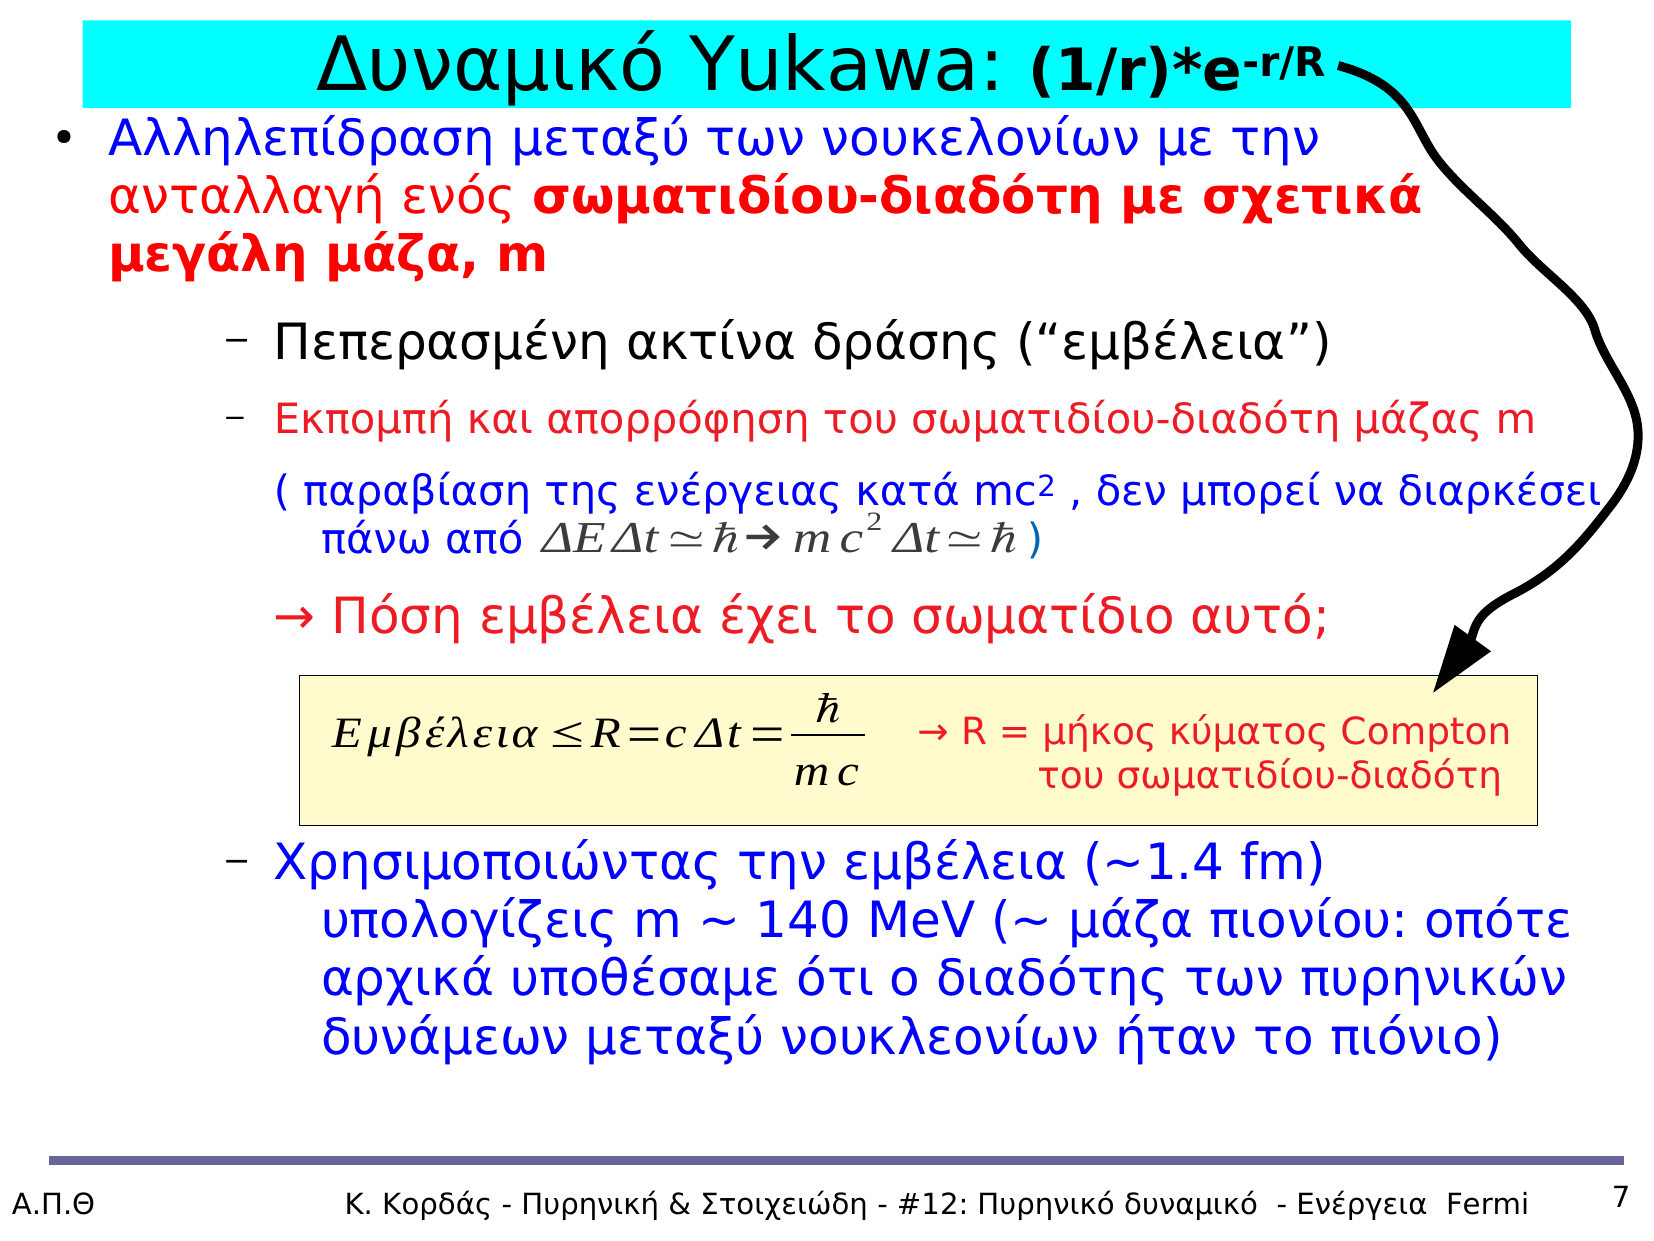

# Δυναμικό Yukawa: (1/r)*e-r/R
Αλληλεπίδραση μεταξύ των νουκελονίων με την ανταλλαγή ενός σωματιδίου-διαδότη με σχετικά μεγάλη μάζα, m
Πεπερασμένη ακτίνα δράσης (“εμβέλεια”)
Εκπομπή και απορρόφηση του σωματιδίου-διαδότη μάζας m
( παραβίαση της ενέργειας κατά mc2 , δεν μπορεί να διαρκέσει πάνω από )
→ Πόση εμβέλεια έχει το σωματίδιο αυτό;
Χρησιμοποιώντας την εμβέλεια (~1.4 fm) υπολογίζεις m ~ 140 MeV (~ μάζα πιονίου: οπότε αρχικά υποθέσαμε ότι ο διαδότης των πυρηνικών δυνάμεων μεταξύ νουκλεονίων ήταν το πιόνιο)
→ R = μήκος κύματος Compton
 του σωματιδίου-διαδότη
7
Α.Π.Θ
Κ. Κορδάς - Πυρηνική & Στοιχειώδη - #12: Πυρηνικό δυναμικό - Ενέργεια Fermi